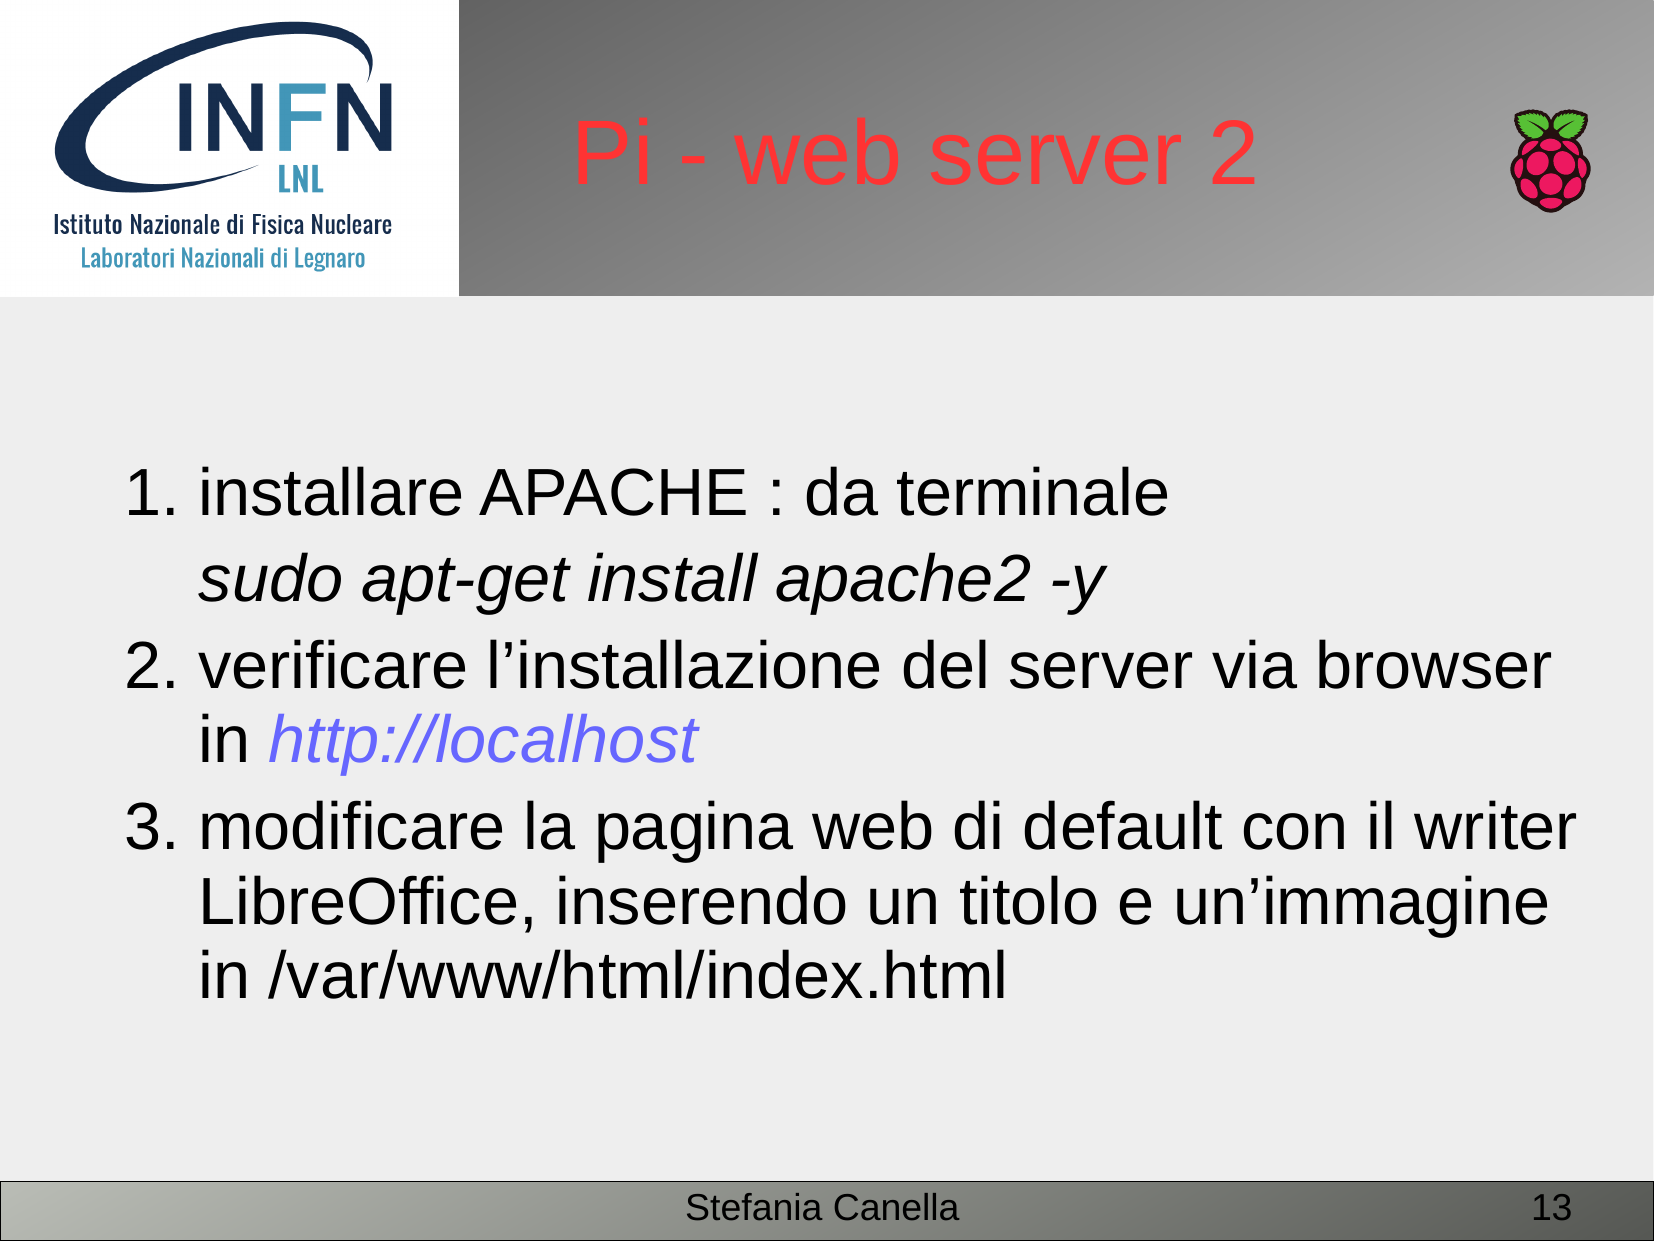

# Pi - web server 2
1. installare APACHE : da terminale
 sudo apt-get install apache2 -y
2. verificare l’installazione del server via browser in http://localhost
3. modificare la pagina web di default con il writer LibreOffice, inserendo un titolo e un’immagine in /var/www/html/index.html
Stefania Canella